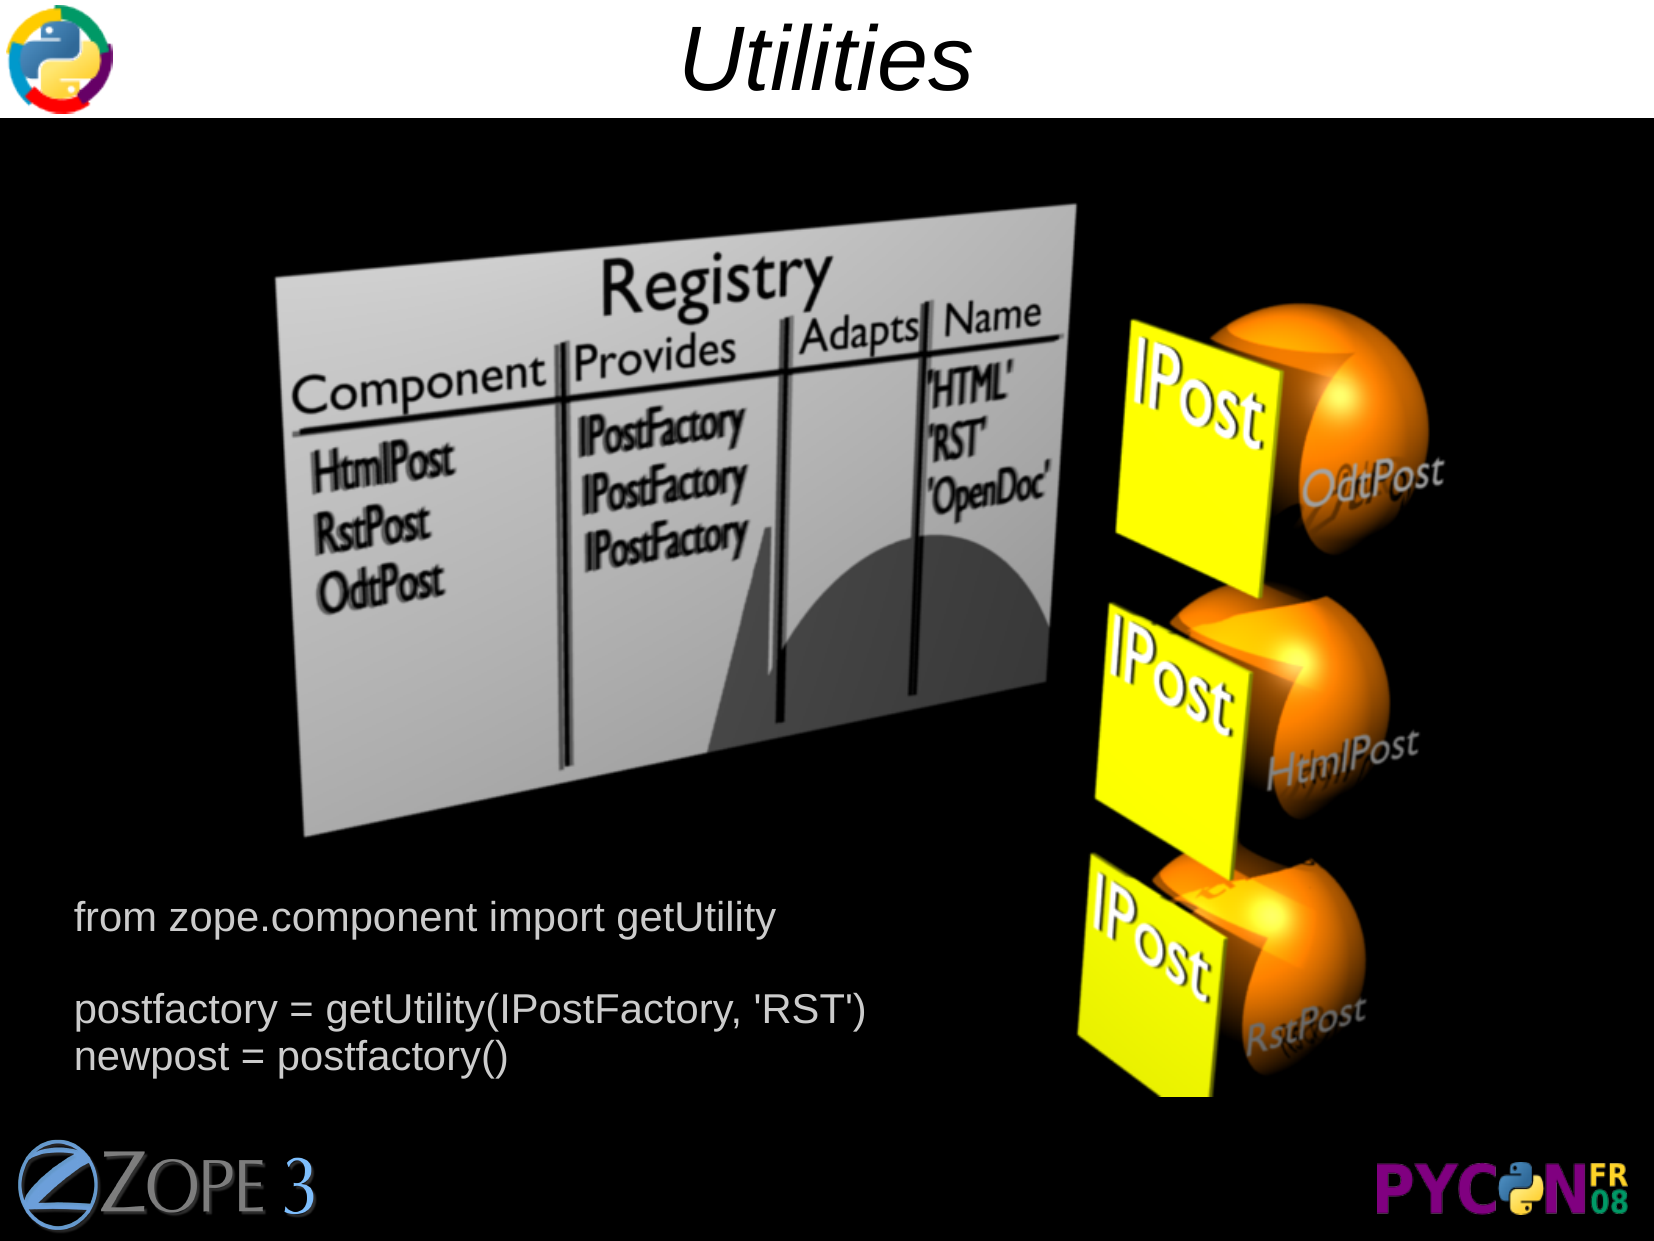

# Utilities
from zope.component import getUtility
postfactory = getUtility(IPostFactory, 'RST')
newpost = postfactory()